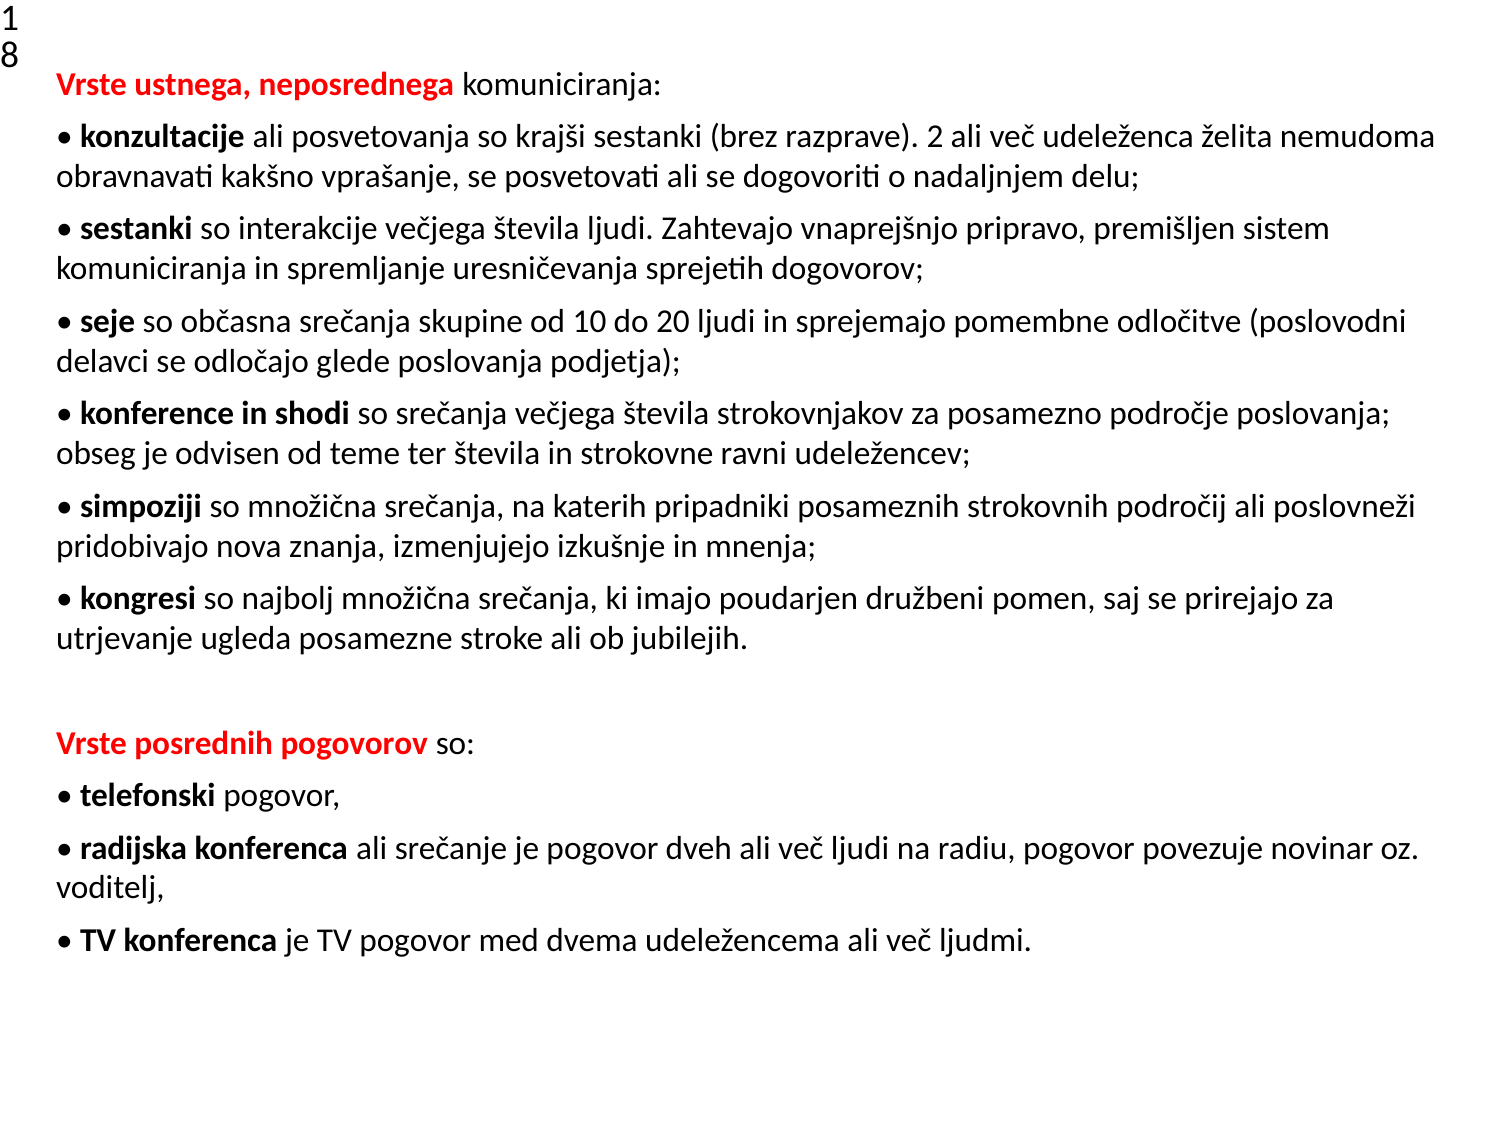

Vrste ustnega, neposrednega komuniciranja:
• konzultacije ali posvetovanja so krajši sestanki (brez razprave). 2 ali več udeleženca želita nemudoma obravnavati kakšno vprašanje, se posvetovati ali se dogovoriti o nadaljnjem delu;
• sestanki so interakcije večjega števila ljudi. Zahtevajo vnaprejšnjo pripravo, premišljen sistem komuniciranja in spremljanje uresničevanja sprejetih dogovorov;
• seje so občasna srečanja skupine od 10 do 20 ljudi in sprejemajo pomembne odločitve (poslovodni delavci se odločajo glede poslovanja podjetja);
• konference in shodi so srečanja večjega števila strokovnjakov za posamezno področje poslovanja; obseg je odvisen od teme ter števila in strokovne ravni udeležencev;
• simpoziji so množična srečanja, na katerih pripadniki posameznih strokovnih področij ali poslovneži pridobivajo nova znanja, izmenjujejo izkušnje in mnenja;
• kongresi so najbolj množična srečanja, ki imajo poudarjen družbeni pomen, saj se prirejajo za utrjevanje ugleda posamezne stroke ali ob jubilejih.
Vrste posrednih pogovorov so:
• telefonski pogovor,
• radijska konferenca ali srečanje je pogovor dveh ali več ljudi na radiu, pogovor povezuje novinar oz. voditelj,
• TV konferenca je TV pogovor med dvema udeležencema ali več ljudmi.